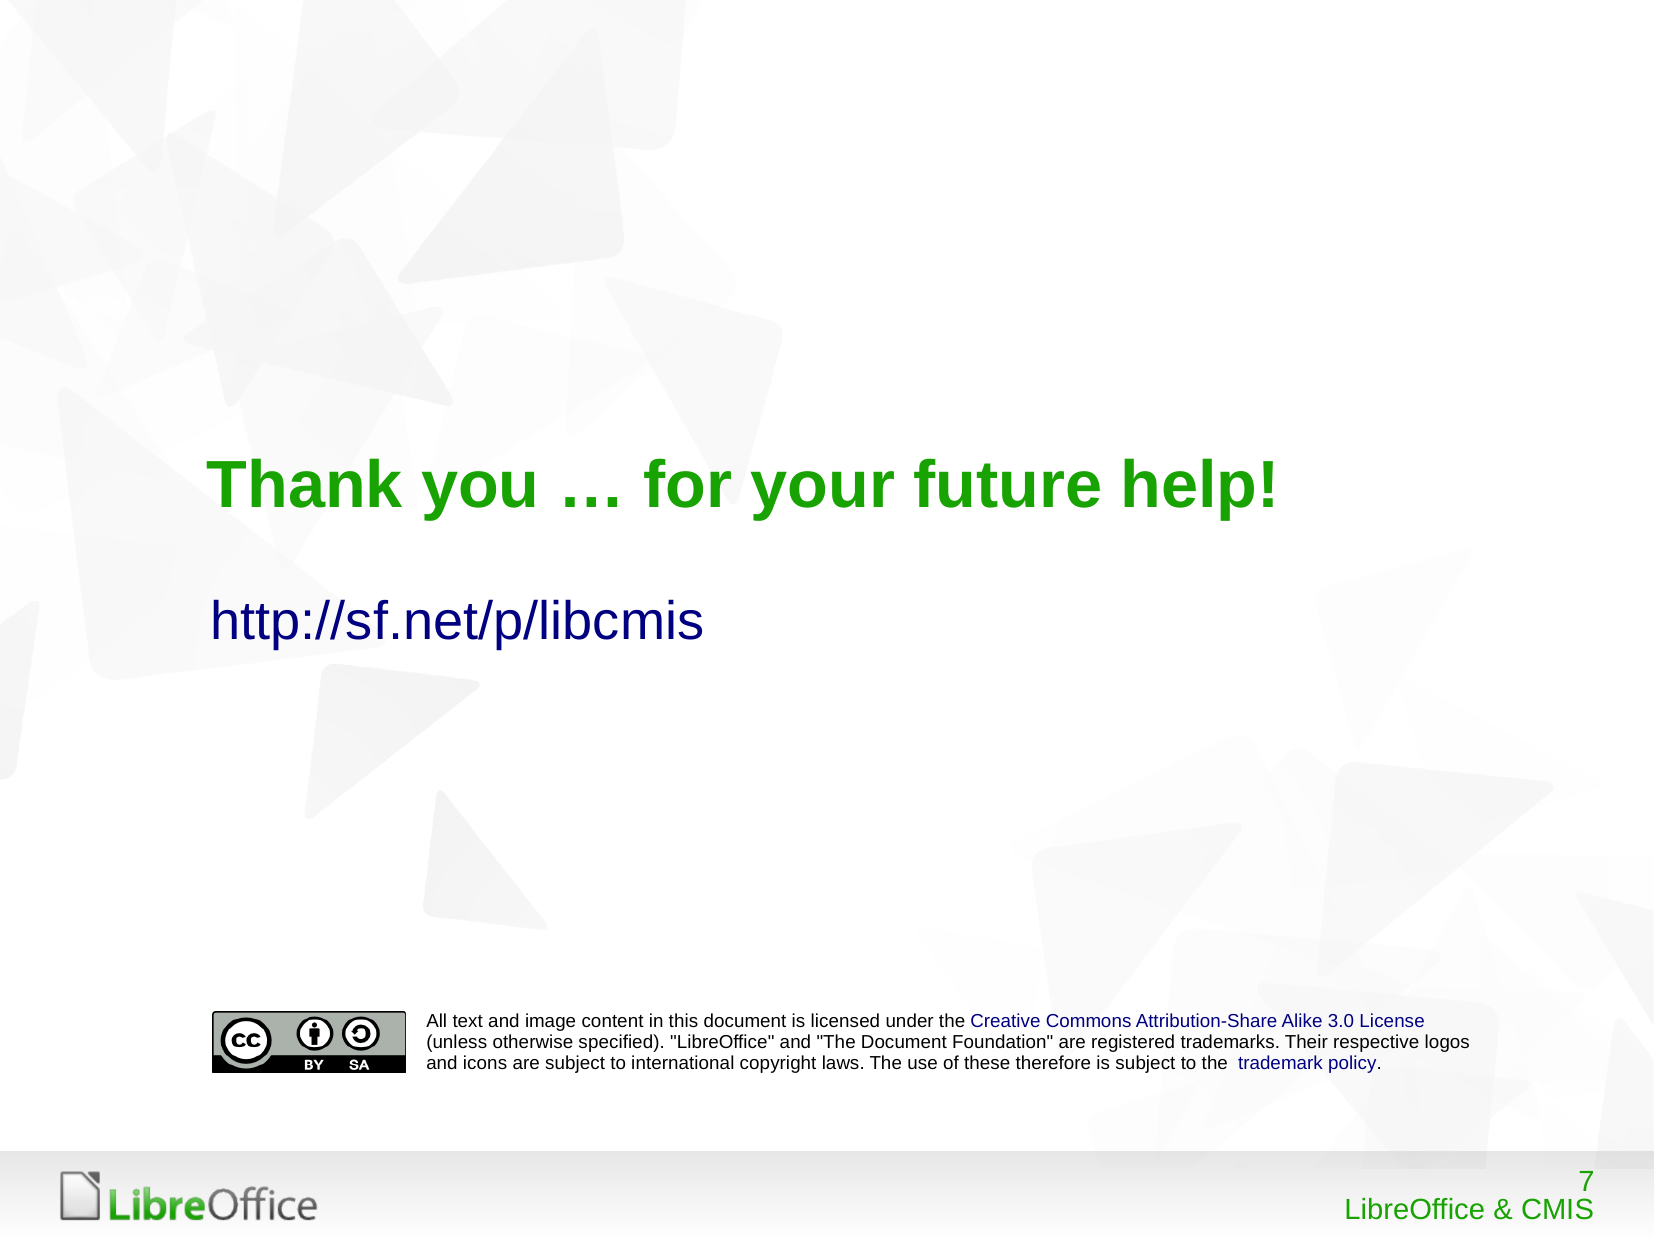

# Thank you … for your future help!
http://sf.net/p/libcmis
7
LibreOffice & CMIS